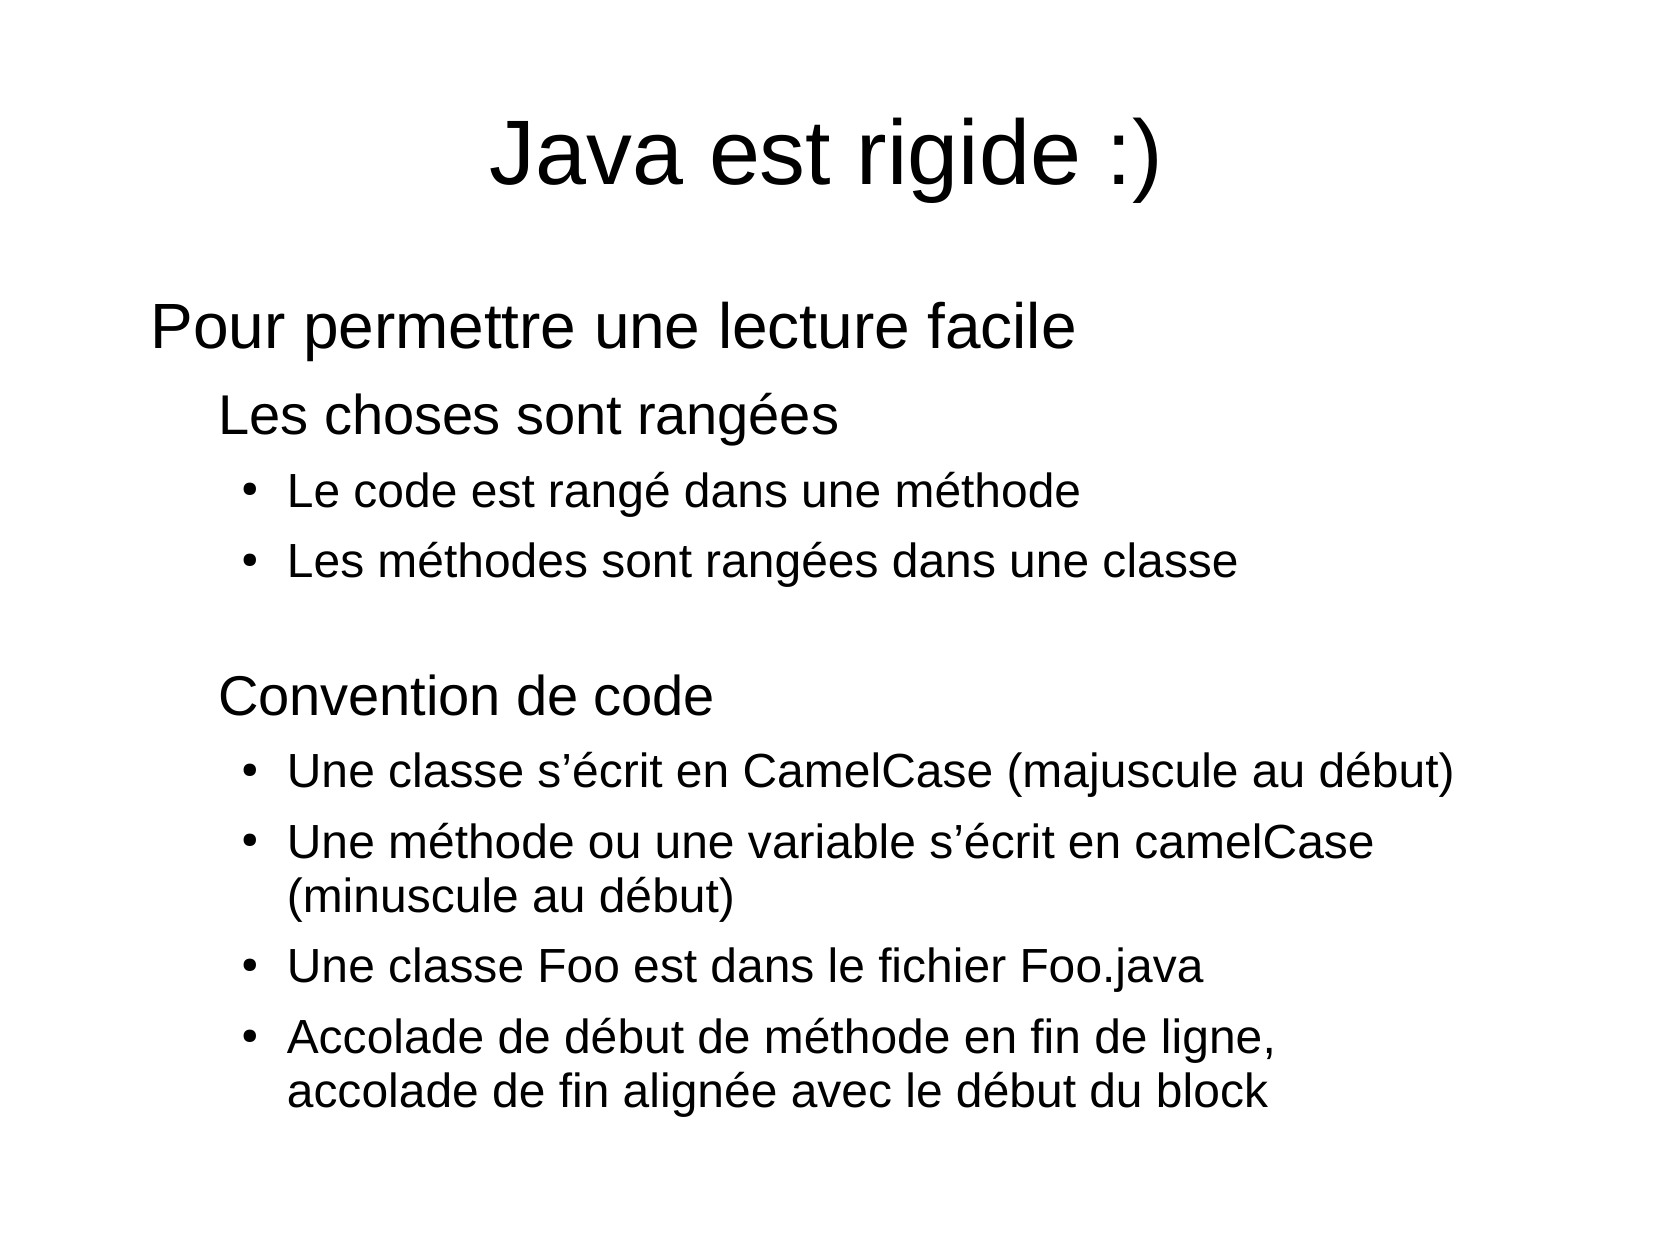

# Java est rigide :)
Pour permettre une lecture facile
Les choses sont rangées
Le code est rangé dans une méthode
Les méthodes sont rangées dans une classe
Convention de code
Une classe s’écrit en CamelCase (majuscule au début)
Une méthode ou une variable s’écrit en camelCase (minuscule au début)
Une classe Foo est dans le fichier Foo.java
Accolade de début de méthode en fin de ligne,
accolade de fin alignée avec le début du block